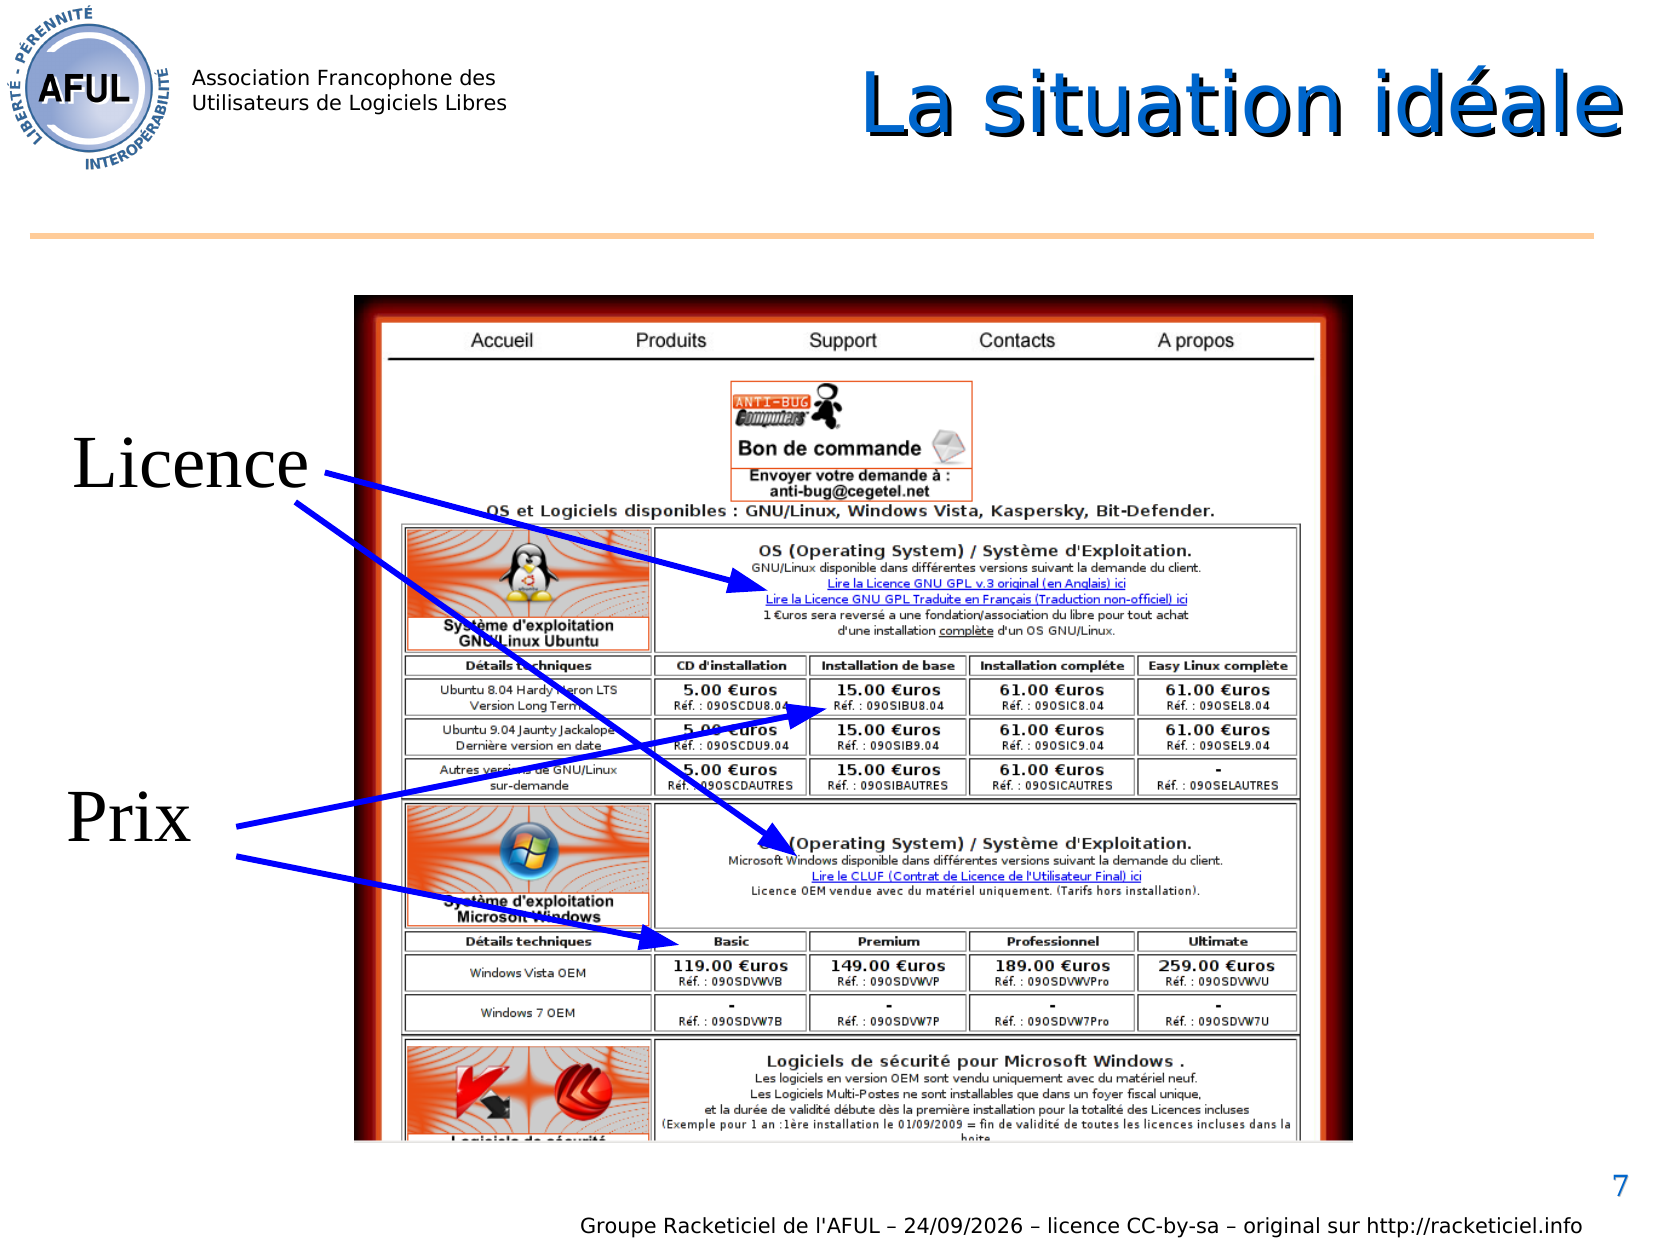

# La situation idéale
Licence
Prix
7